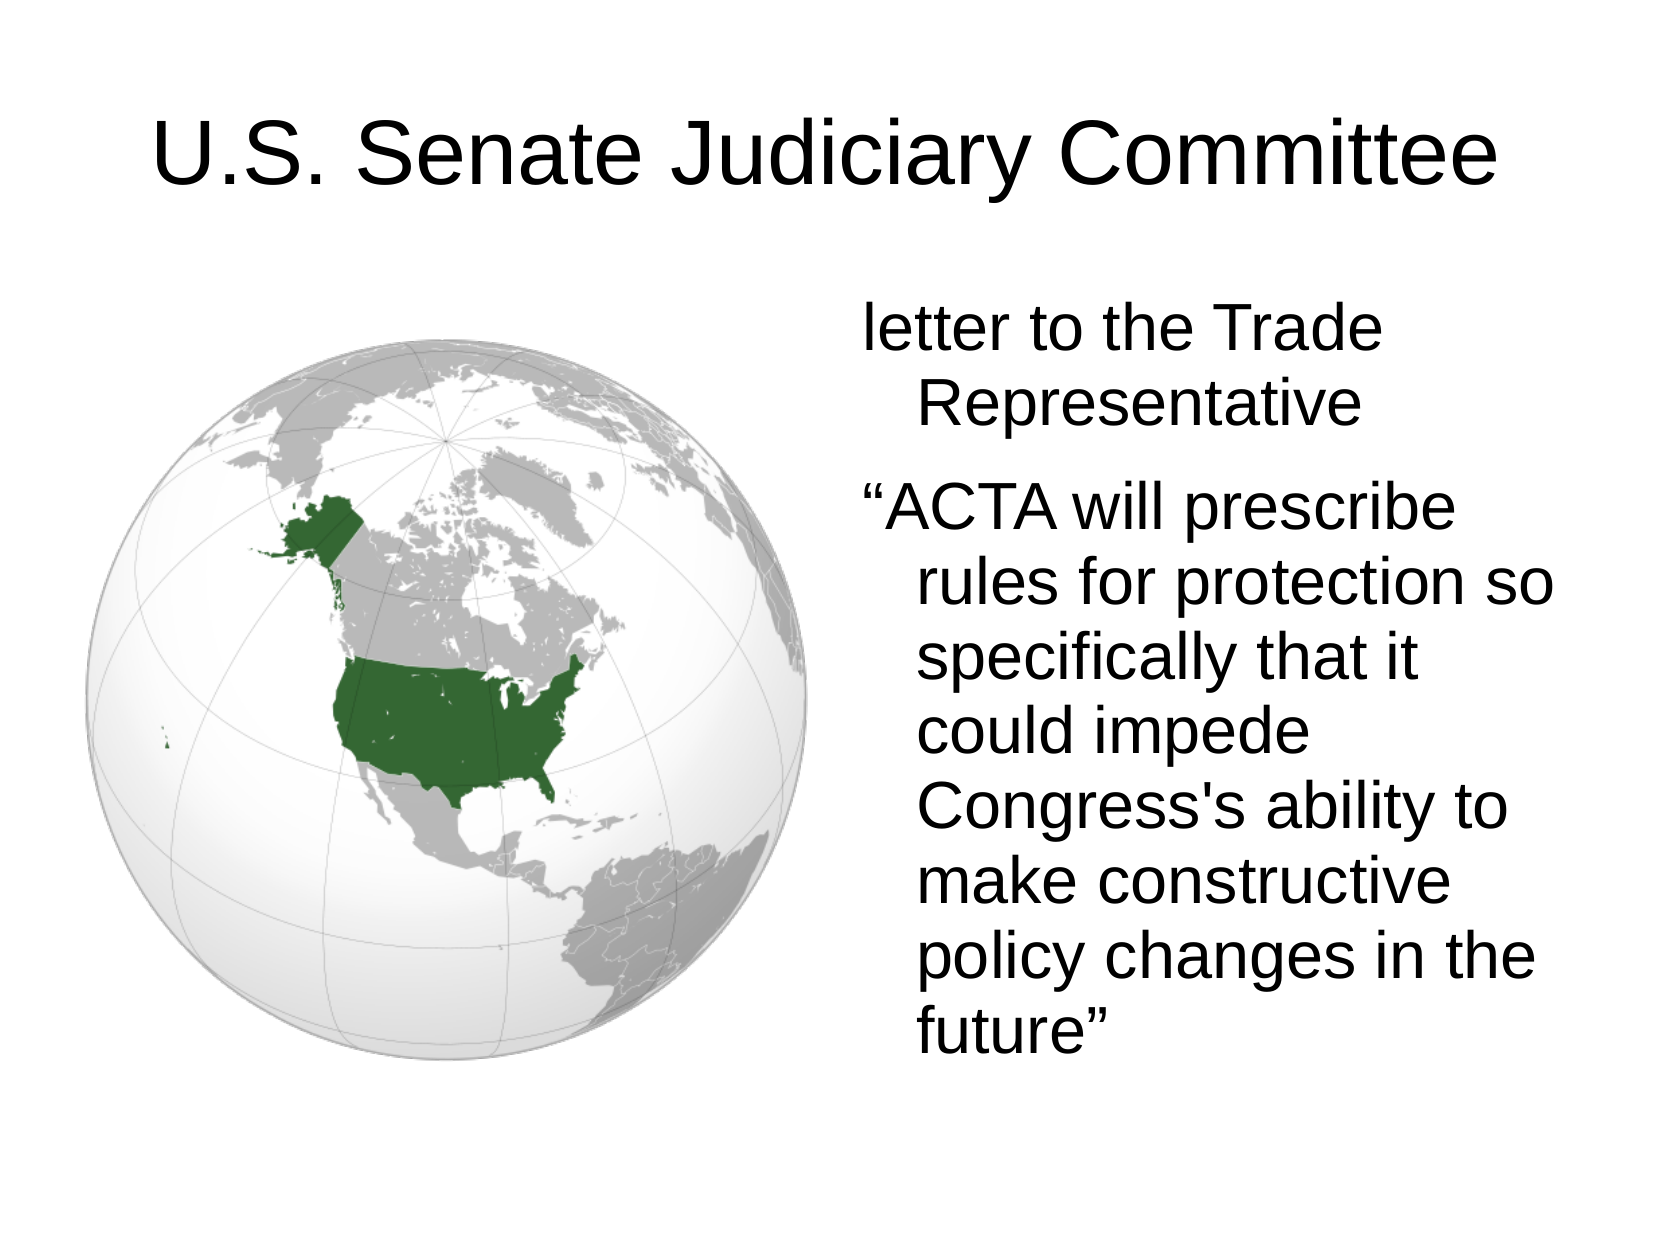

# U.S. Senate Judiciary Committee
letter to the Trade Representative
“ACTA will prescribe rules for protection so specifically that it could impede Congress's ability to make constructive policy changes in the future”